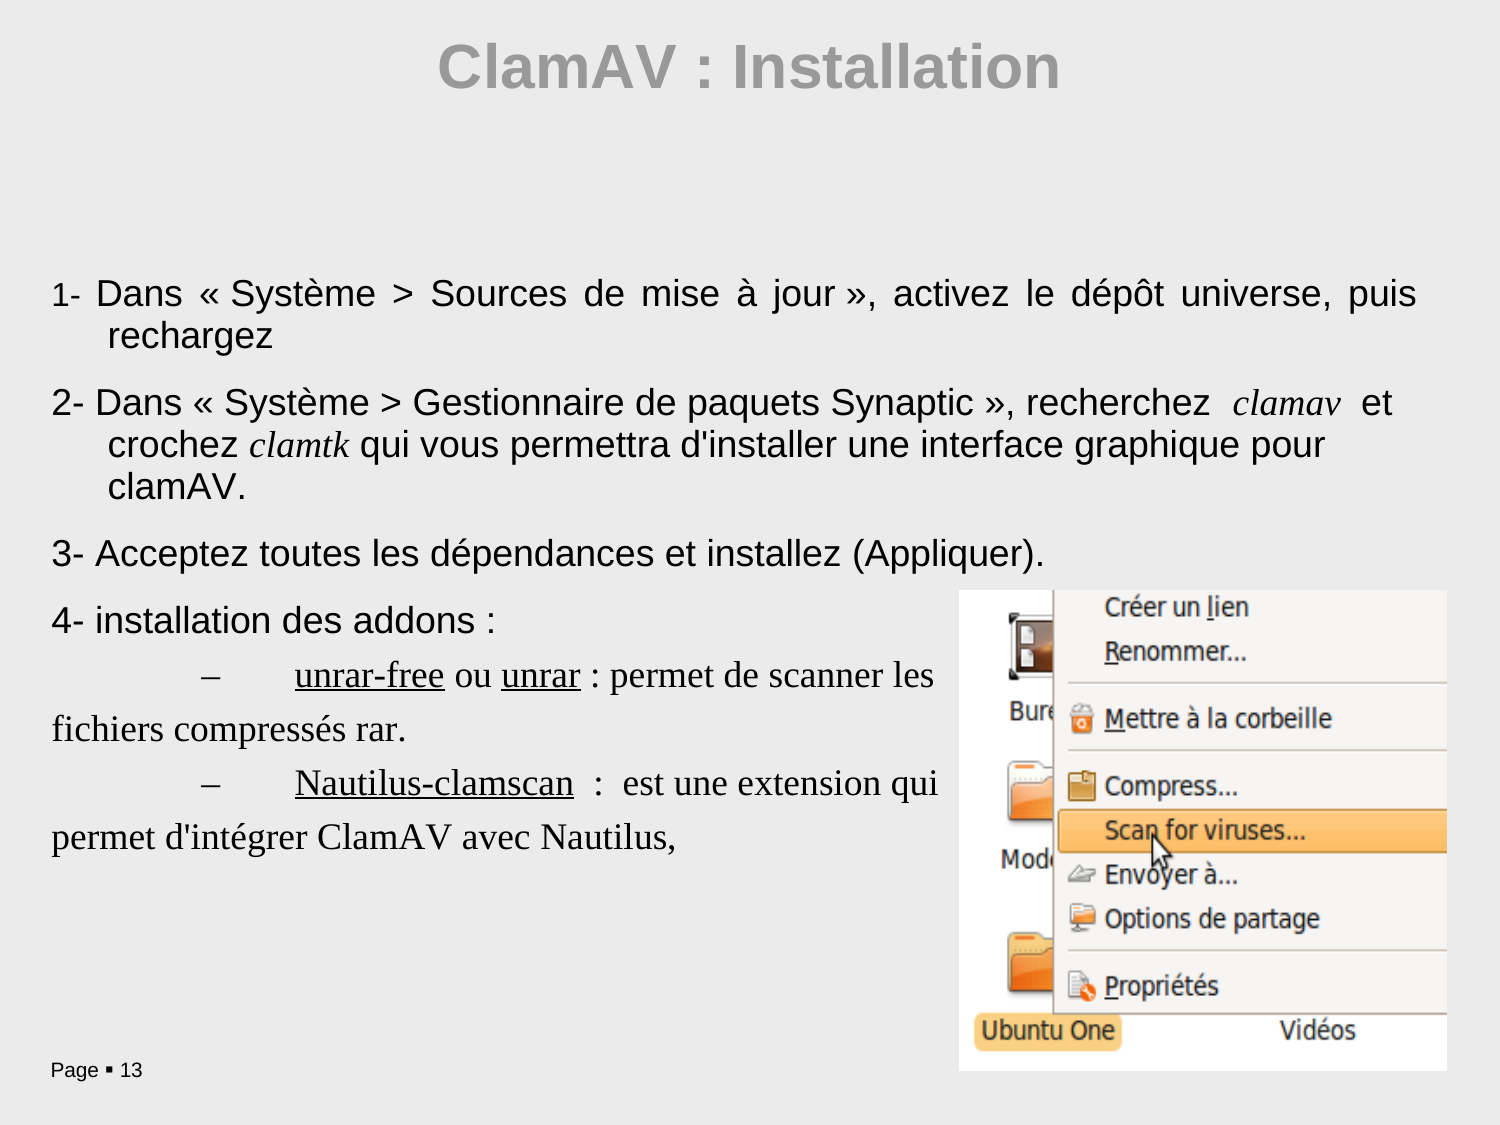

# ClamAV : Installation
1- Dans « Système > Sources de mise à jour », activez le dépôt universe, puis rechargez
2- Dans « Système > Gestionnaire de paquets Synaptic », recherchez clamav et crochez clamtk qui vous permettra d'installer une interface graphique pour clamAV.
3- Acceptez toutes les dépendances et installez (Appliquer).
4- installation des addons :
unrar-free ou unrar : permet de scanner les
fichiers compressés rar.
Nautilus-clamscan : est une extension qui
permet d'intégrer ClamAV avec Nautilus,